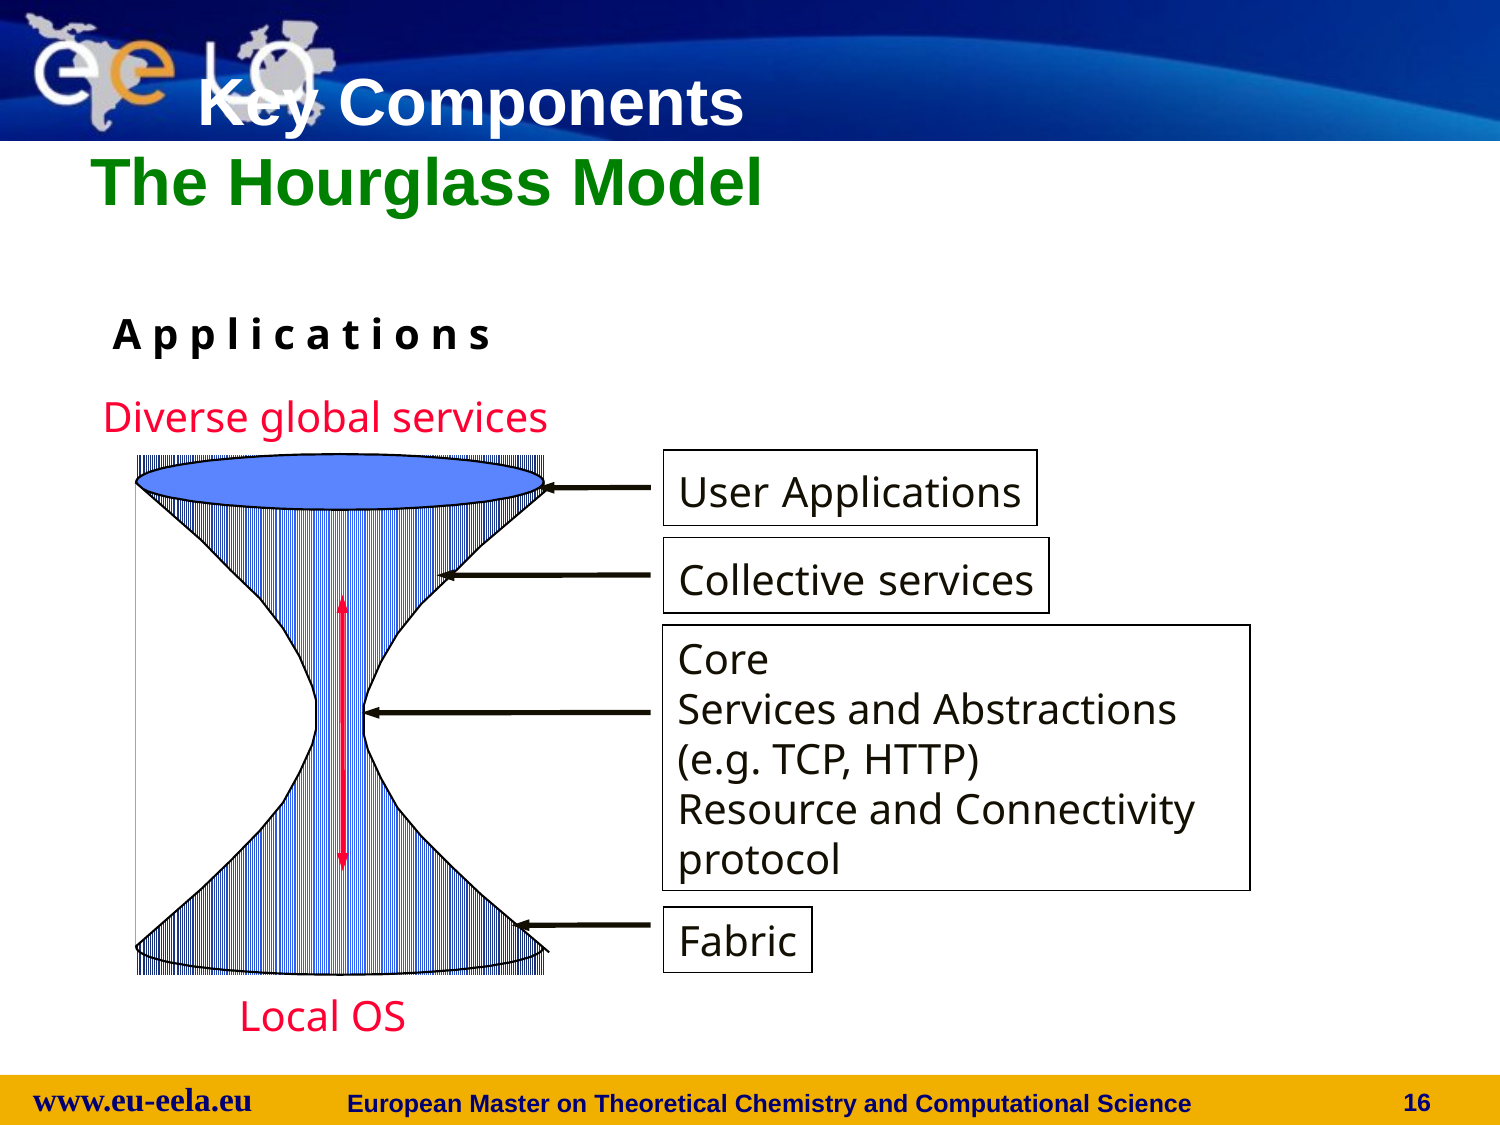

# Key Components The Hourglass Model
A p p l i c a t i o n s
Diverse global services
Local OS
User Applications
Collective services
Core
Services and Abstractions
(e.g. TCP, HTTP)
Resource and Connectivity protocol
Fabric
European Master on Theoretical Chemistry and Computational Science